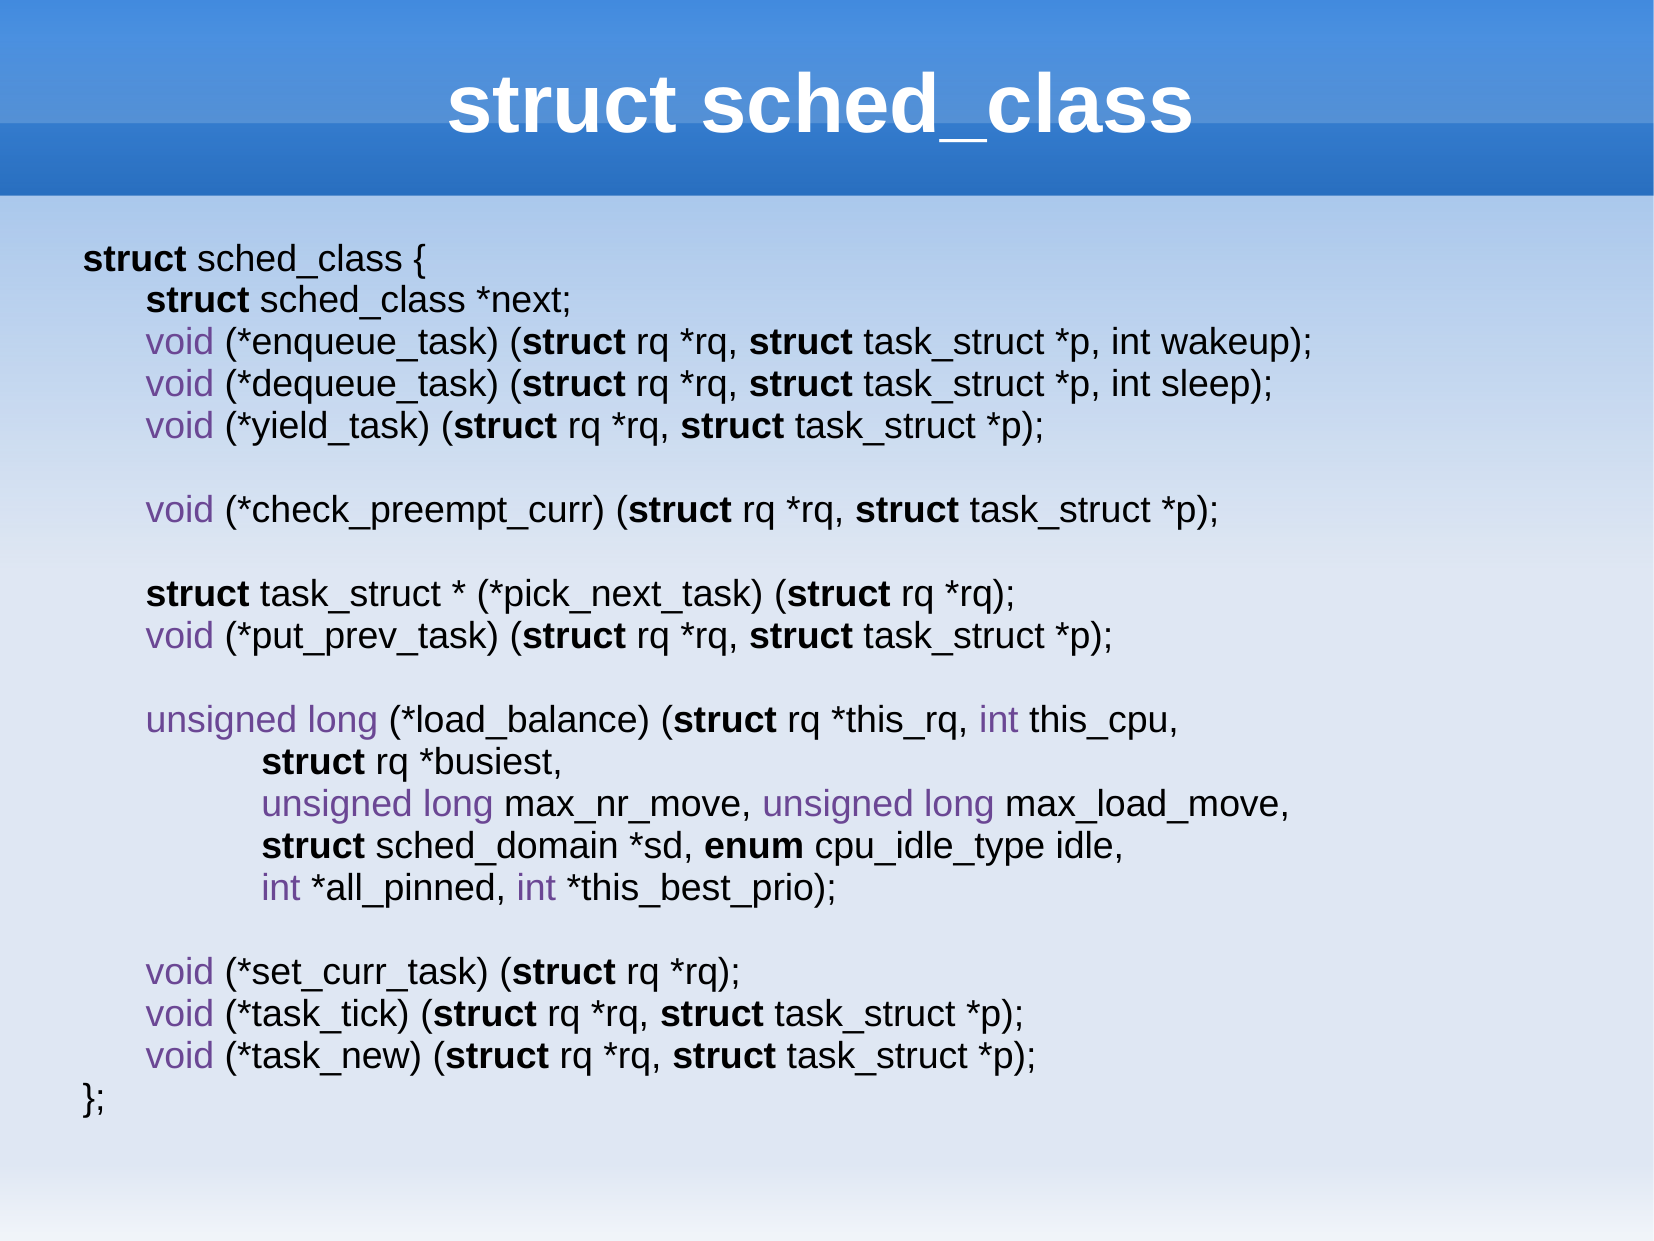

# struct sched_class
struct sched_class {
 struct sched_class *next;
 void (*enqueue_task) (struct rq *rq, struct task_struct *p, int wakeup);
 void (*dequeue_task) (struct rq *rq, struct task_struct *p, int sleep);
 void (*yield_task) (struct rq *rq, struct task_struct *p);
 void (*check_preempt_curr) (struct rq *rq, struct task_struct *p);
 struct task_struct * (*pick_next_task) (struct rq *rq);
 void (*put_prev_task) (struct rq *rq, struct task_struct *p);
 unsigned long (*load_balance) (struct rq *this_rq, int this_cpu,
 struct rq *busiest,
 unsigned long max_nr_move, unsigned long max_load_move,
 struct sched_domain *sd, enum cpu_idle_type idle,
 int *all_pinned, int *this_best_prio);
 void (*set_curr_task) (struct rq *rq);
 void (*task_tick) (struct rq *rq, struct task_struct *p);
 void (*task_new) (struct rq *rq, struct task_struct *p);
};